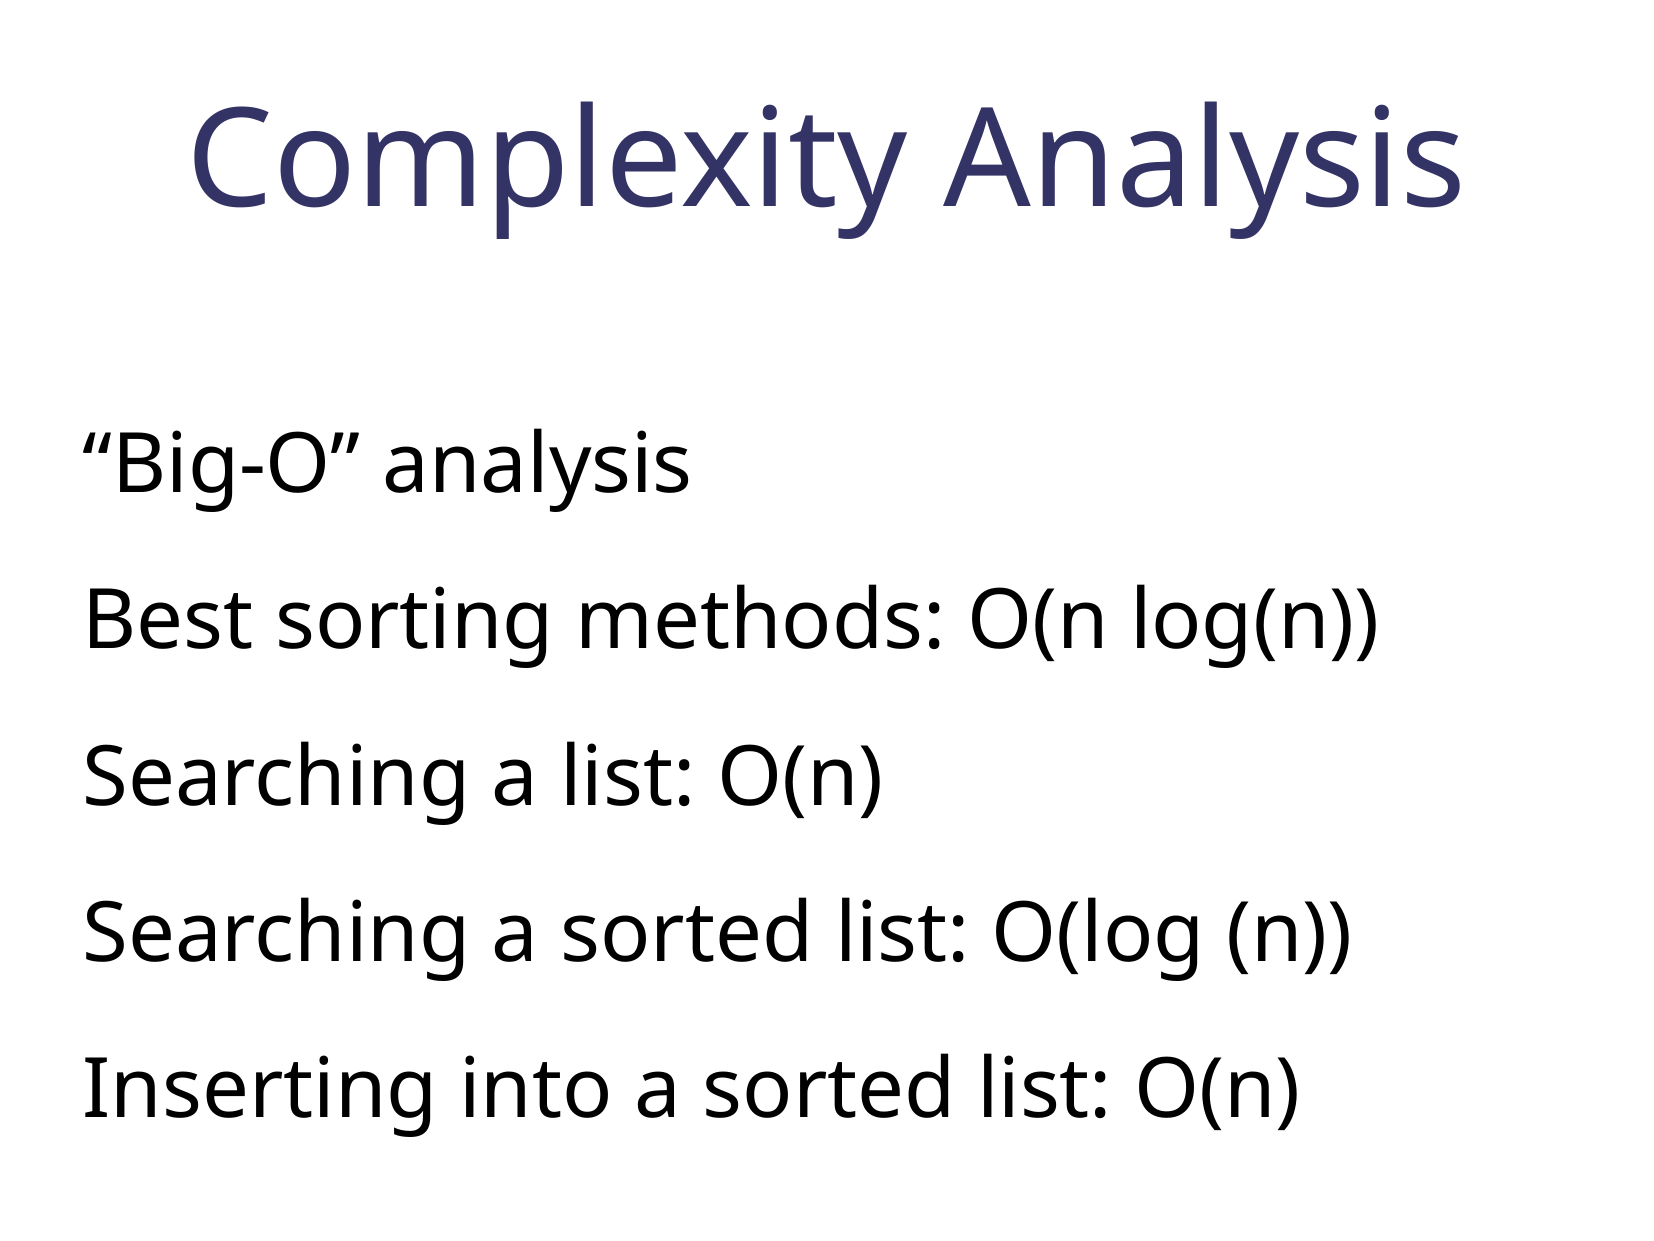

# Complexity Analysis
“Big-O” analysis
Best sorting methods: O(n log(n))
Searching a list: O(n)
Searching a sorted list: O(log (n))
Inserting into a sorted list: O(n)